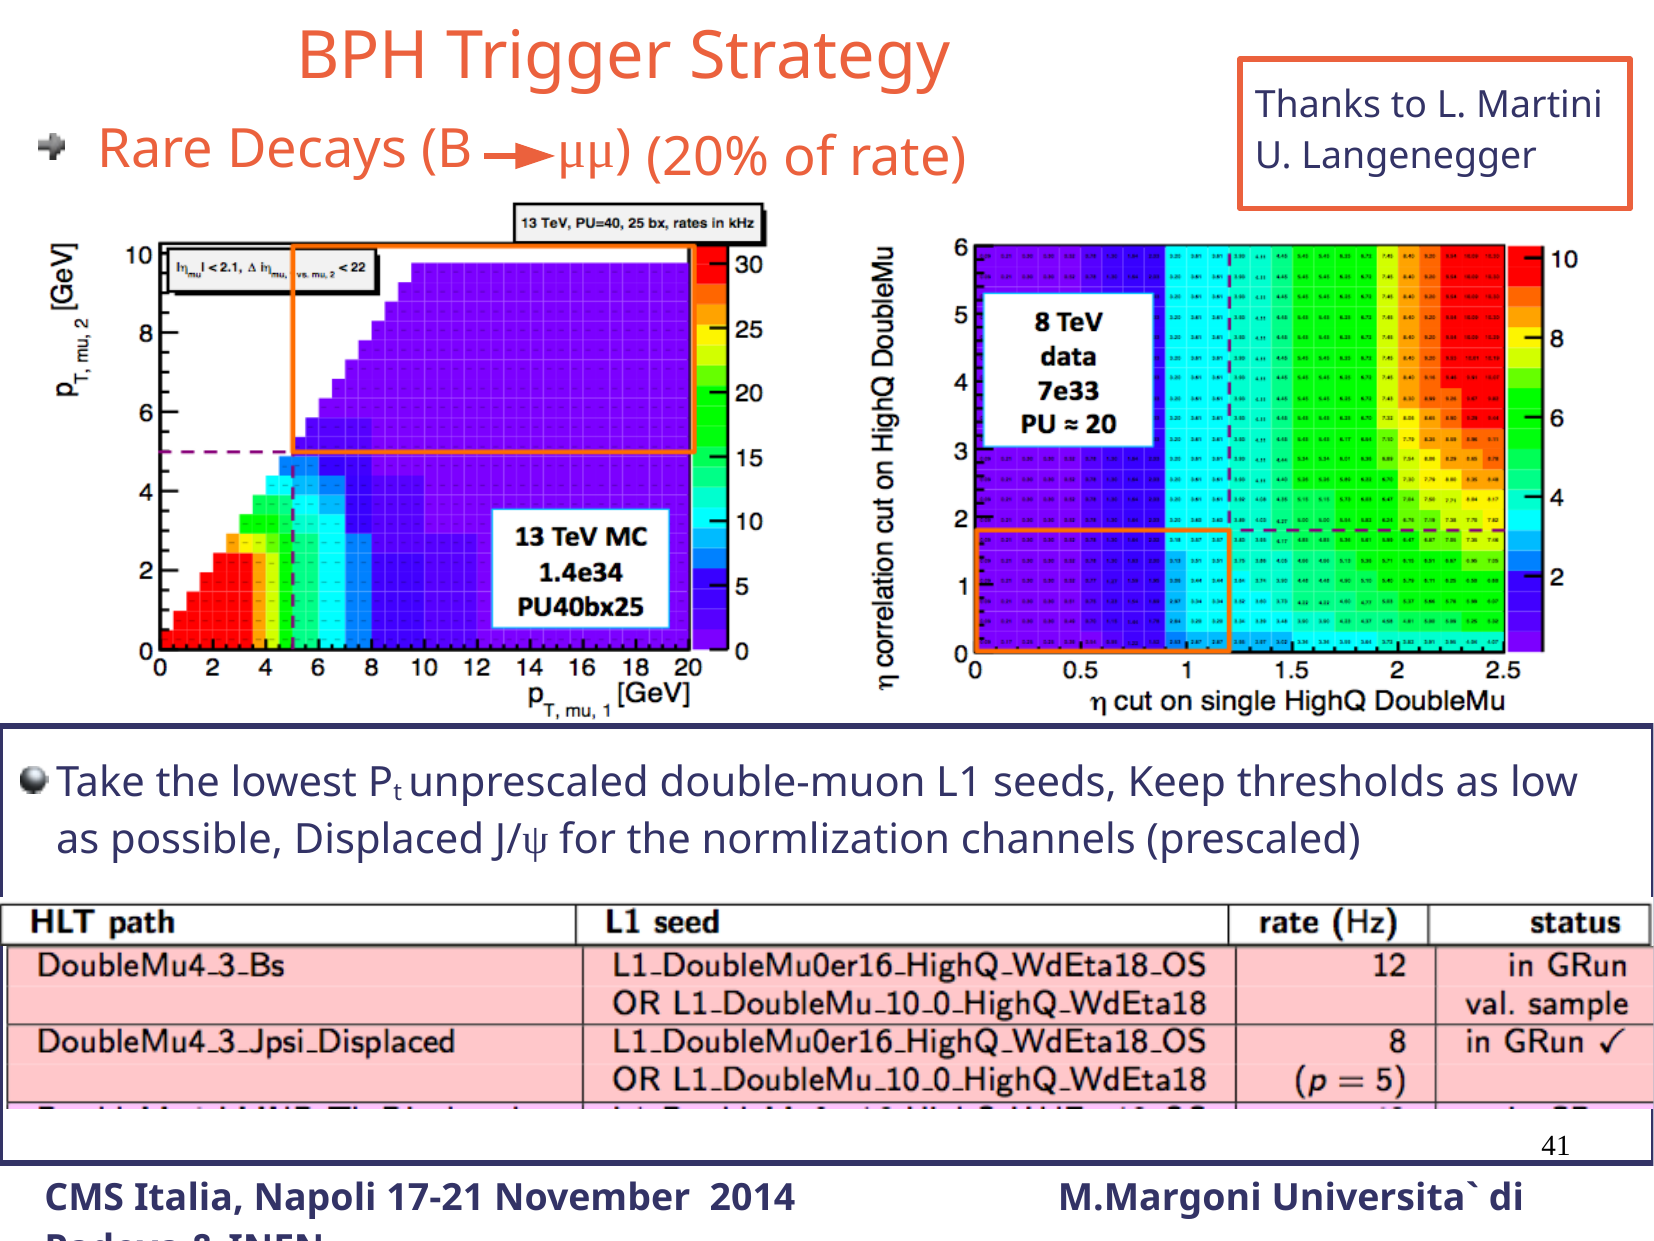

BPH Trigger Strategy
Rare Decays (B μμ)
Thanks to L. Martini
U. Langenegger
(20% of rate)
Take the lowest Pt unprescaled double-muon L1 seeds, Keep thresholds as low as possible, Displaced J/ψ for the normlization channels (prescaled)
41
CMS Italia, Napoli 17-21 November 2014 M.Margoni Universita` di Padova & INFN